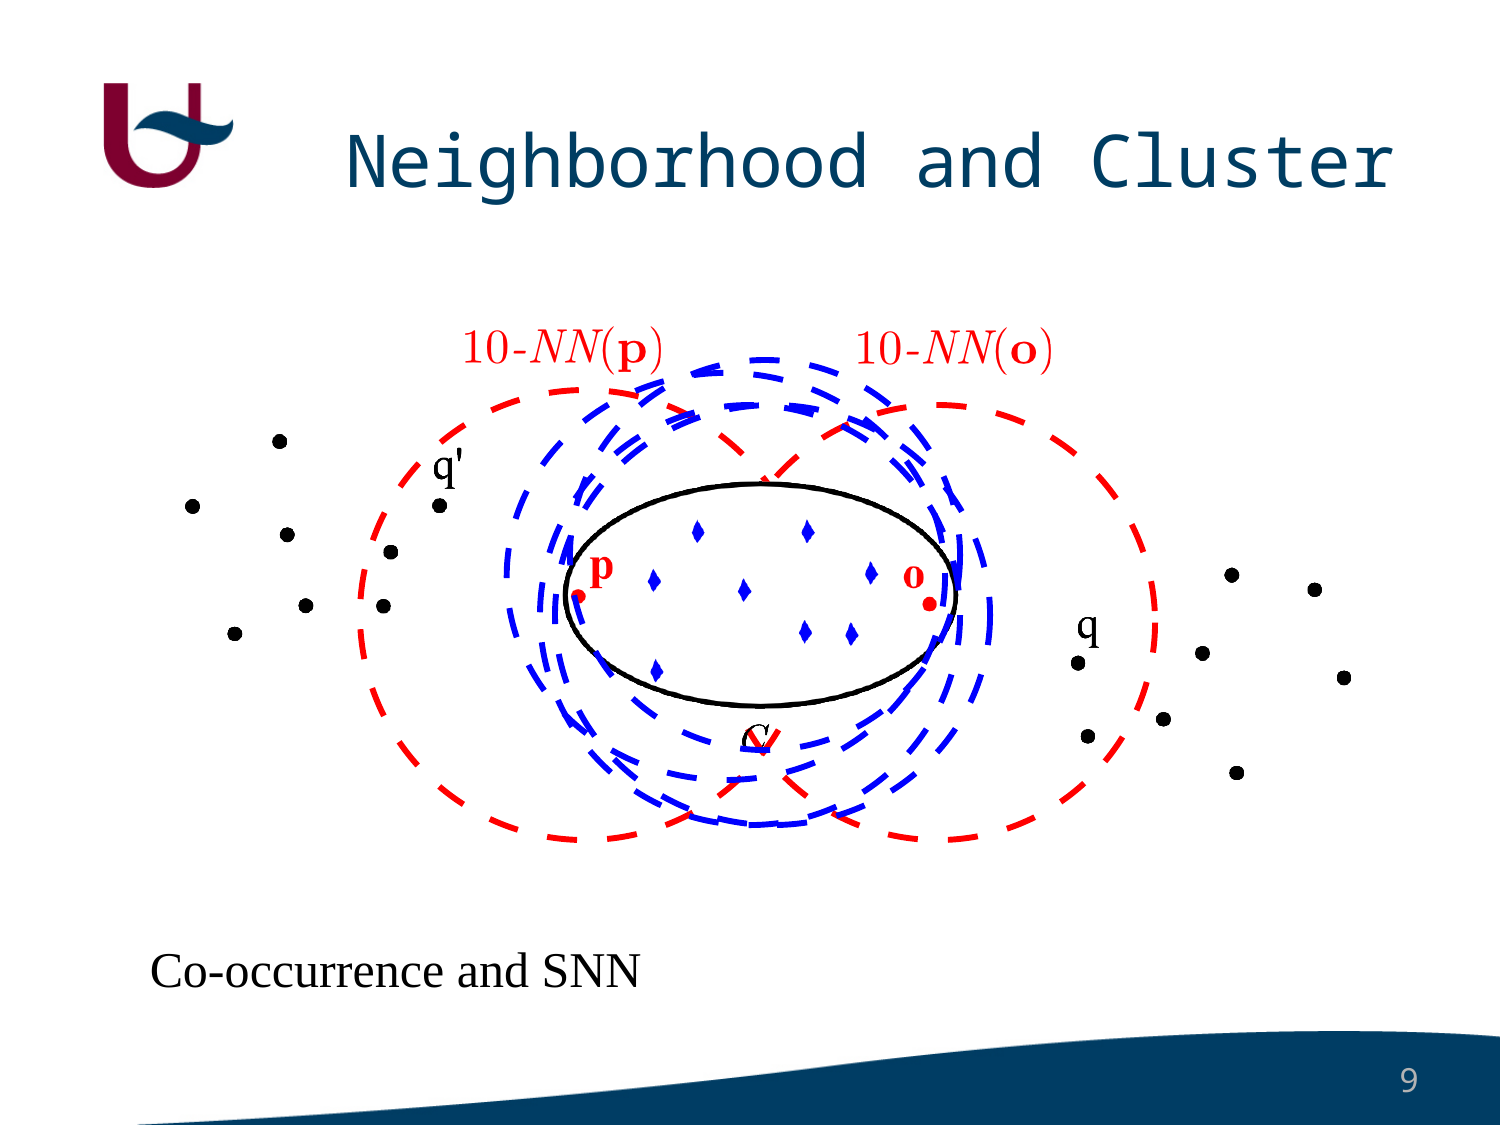

# Neighborhood and Cluster
Co-occurrence and SNN